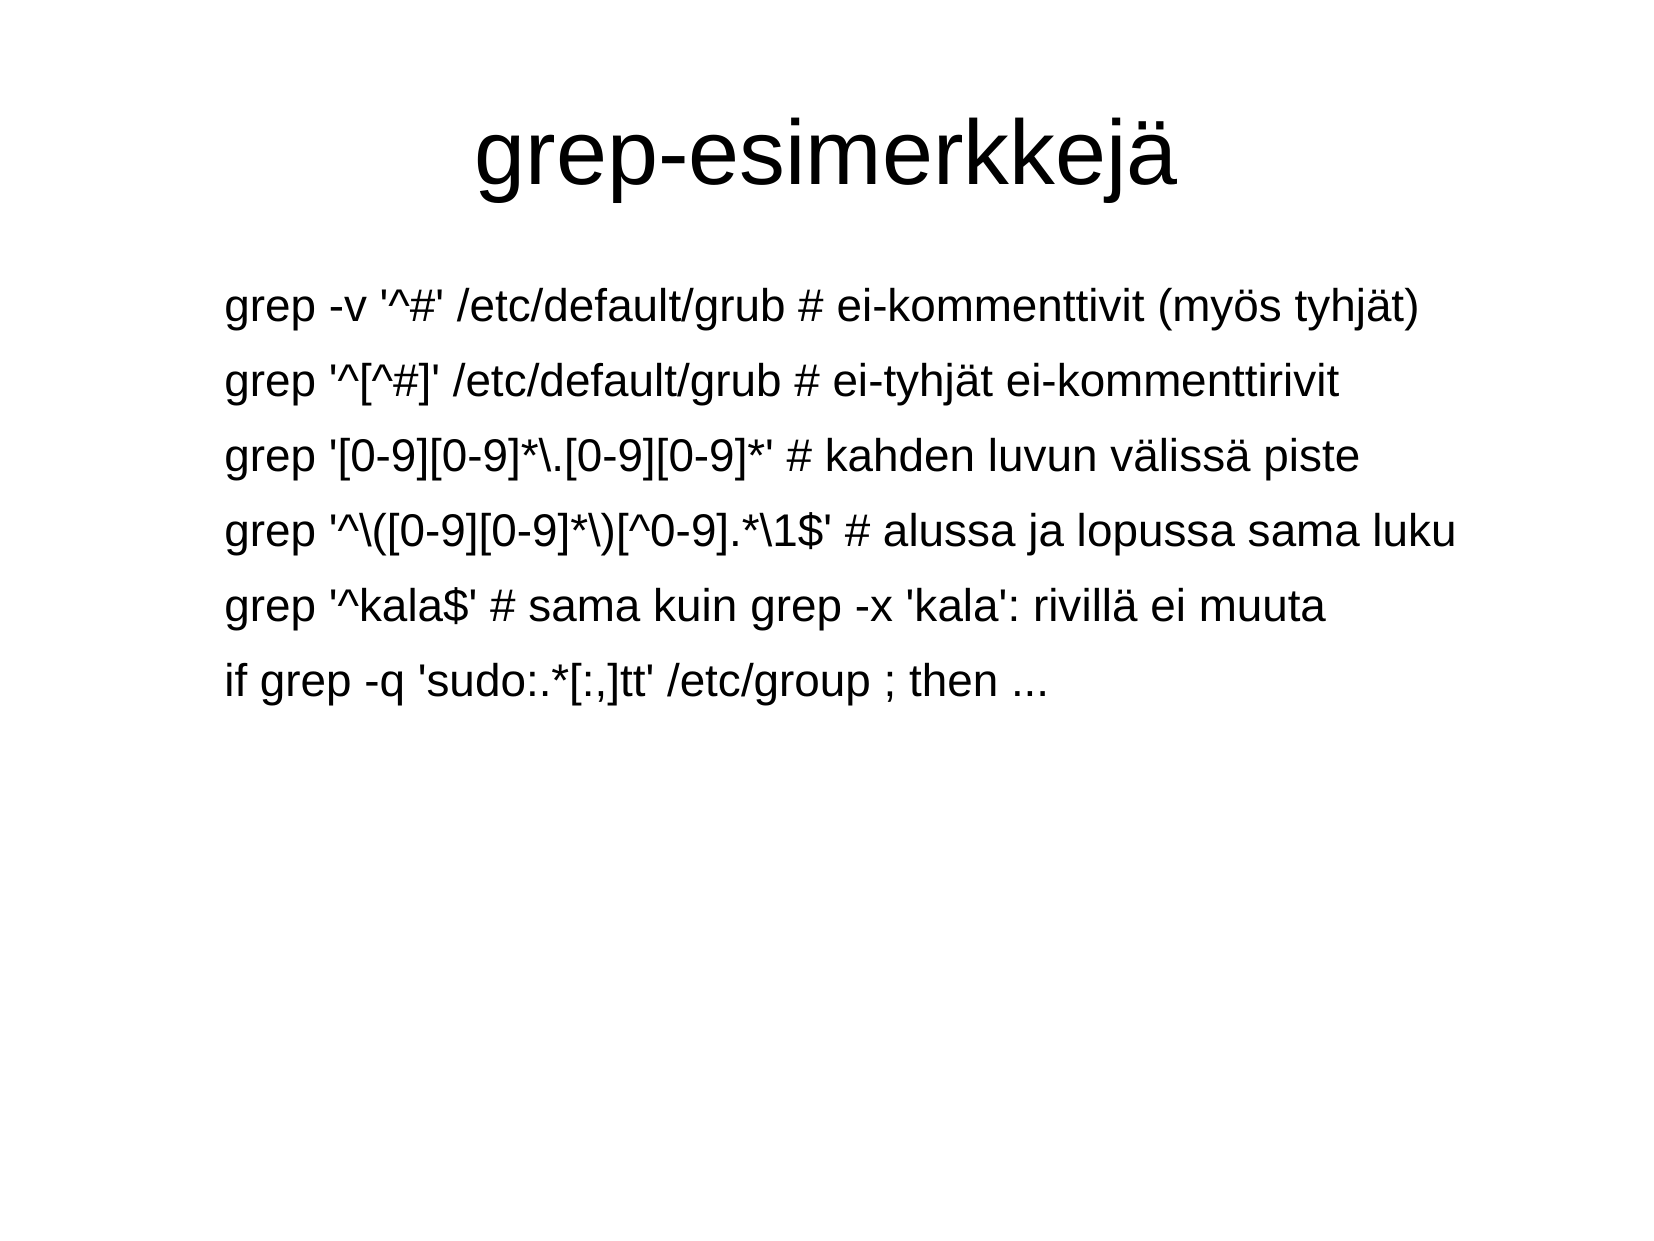

# grep-esimerkkejä
grep -v '^#' /etc/default/grub # ei-kommenttivit (myös tyhjät)
grep '^[^#]' /etc/default/grub # ei-tyhjät ei-kommenttirivit
grep '[0-9][0-9]*\.[0-9][0-9]*' # kahden luvun välissä piste
grep '^\([0-9][0-9]*\)[^0-9].*\1$' # alussa ja lopussa sama luku
grep '^kala$' # sama kuin grep -x 'kala': rivillä ei muuta
if grep -q 'sudo:.*[:,]tt' /etc/group ; then ...